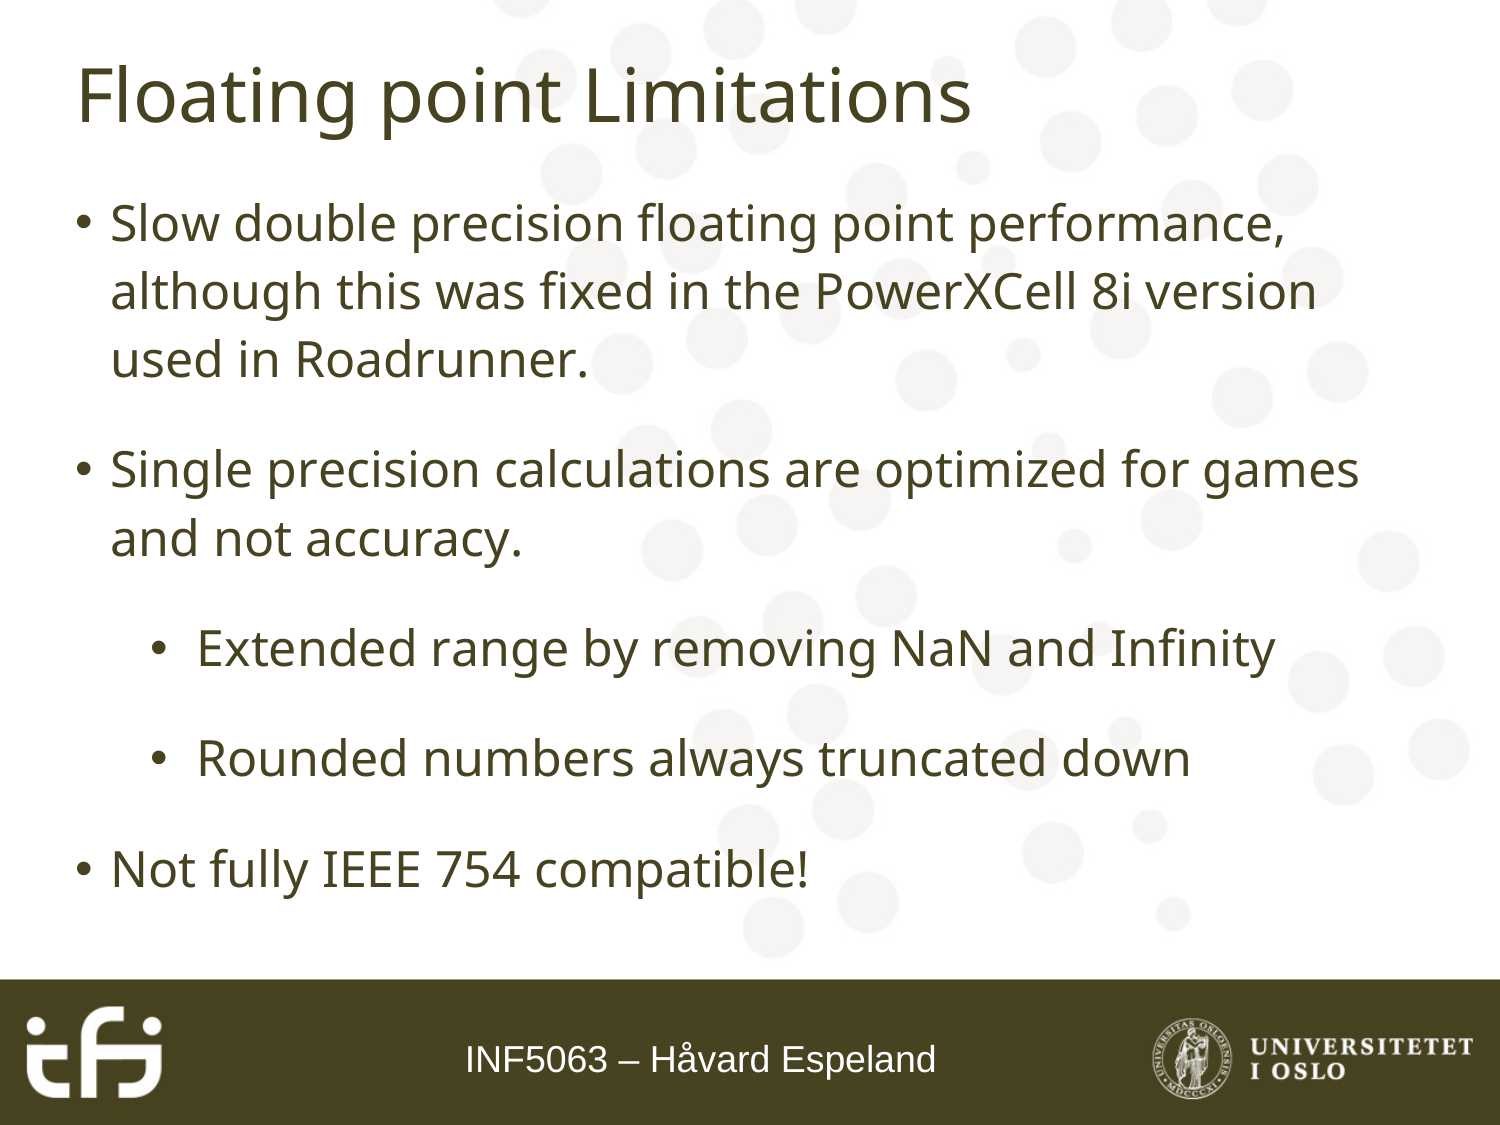

# Floating point Limitations
Slow double precision floating point performance, although this was fixed in the PowerXCell 8i version used in Roadrunner.
Single precision calculations are optimized for games and not accuracy.
Extended range by removing NaN and Infinity
Rounded numbers always truncated down
Not fully IEEE 754 compatible!